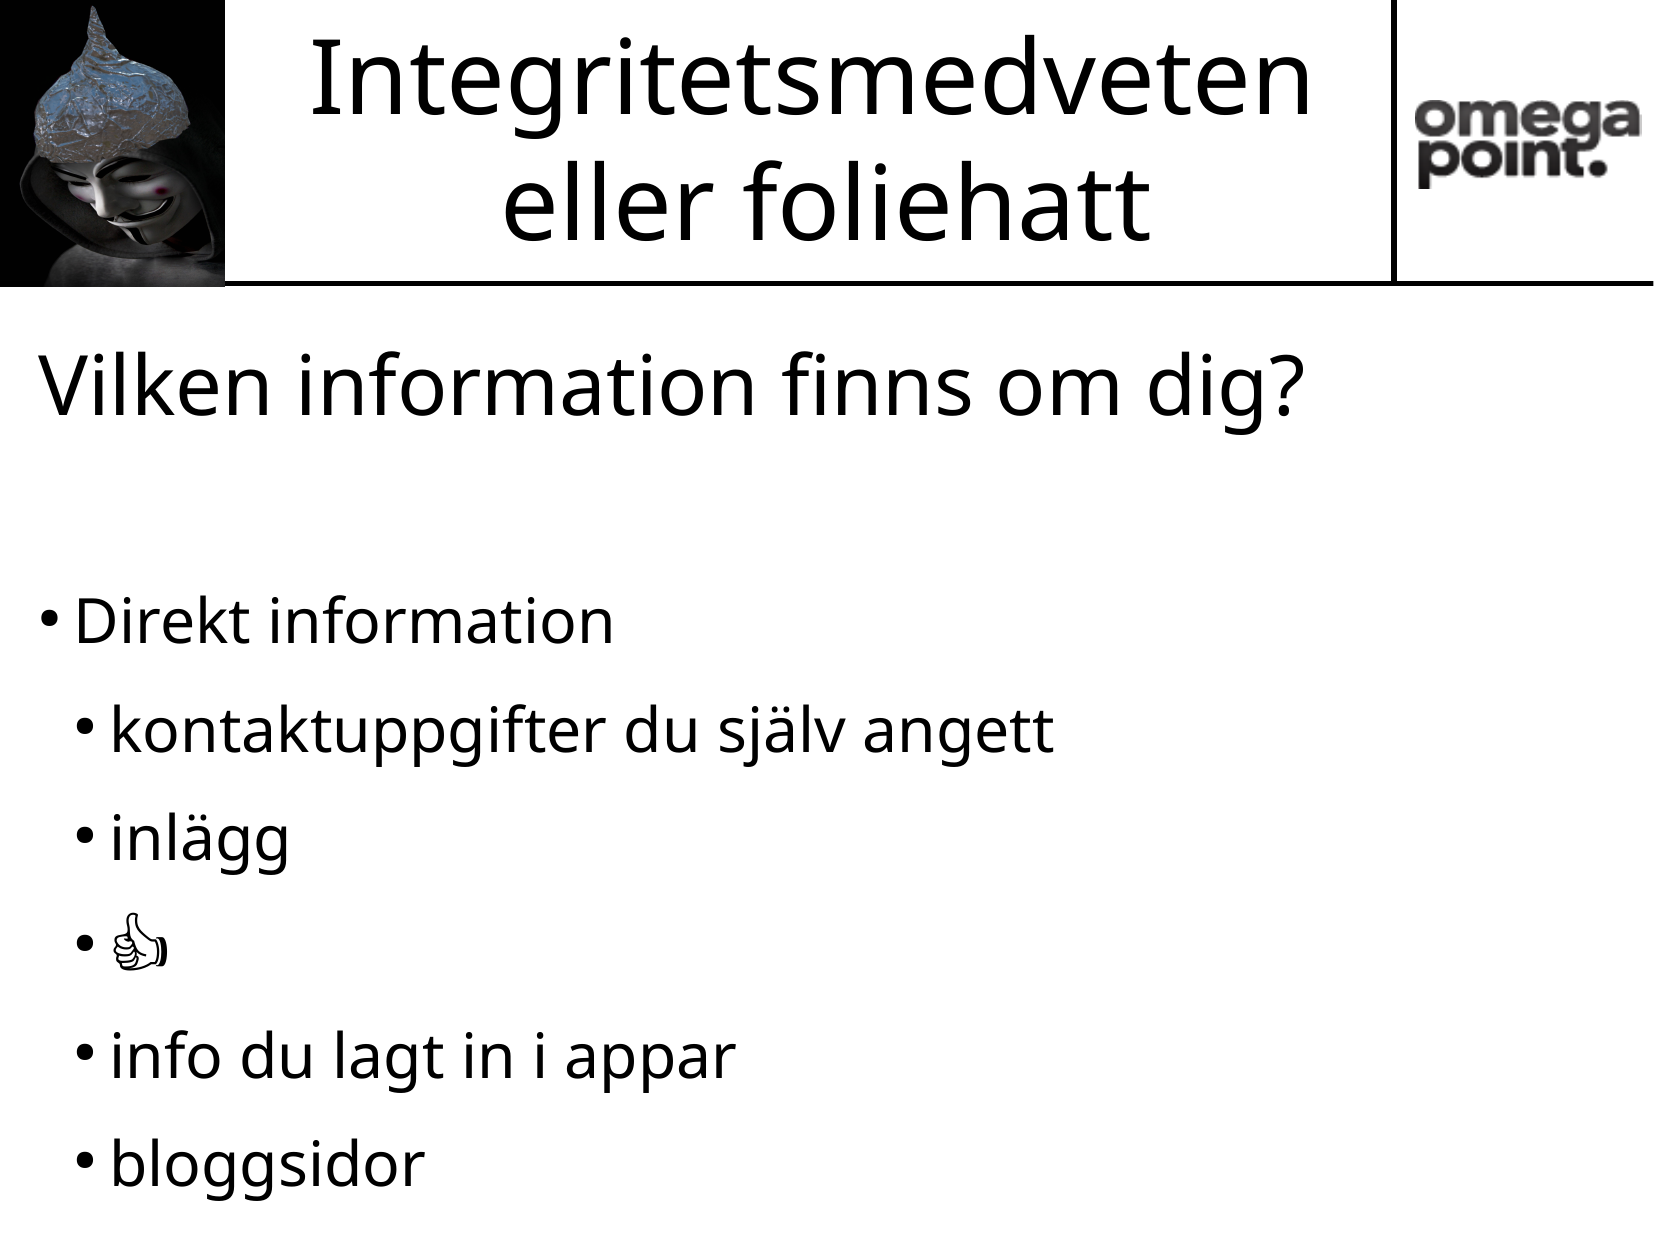

Integritetsmedveten
eller foliehatt
Vilken information finns om dig?
Direkt information
kontaktuppgifter du själv angett
inlägg
👍
info du lagt in i appar
bloggsidor
annat du själv lagt upp på Internet